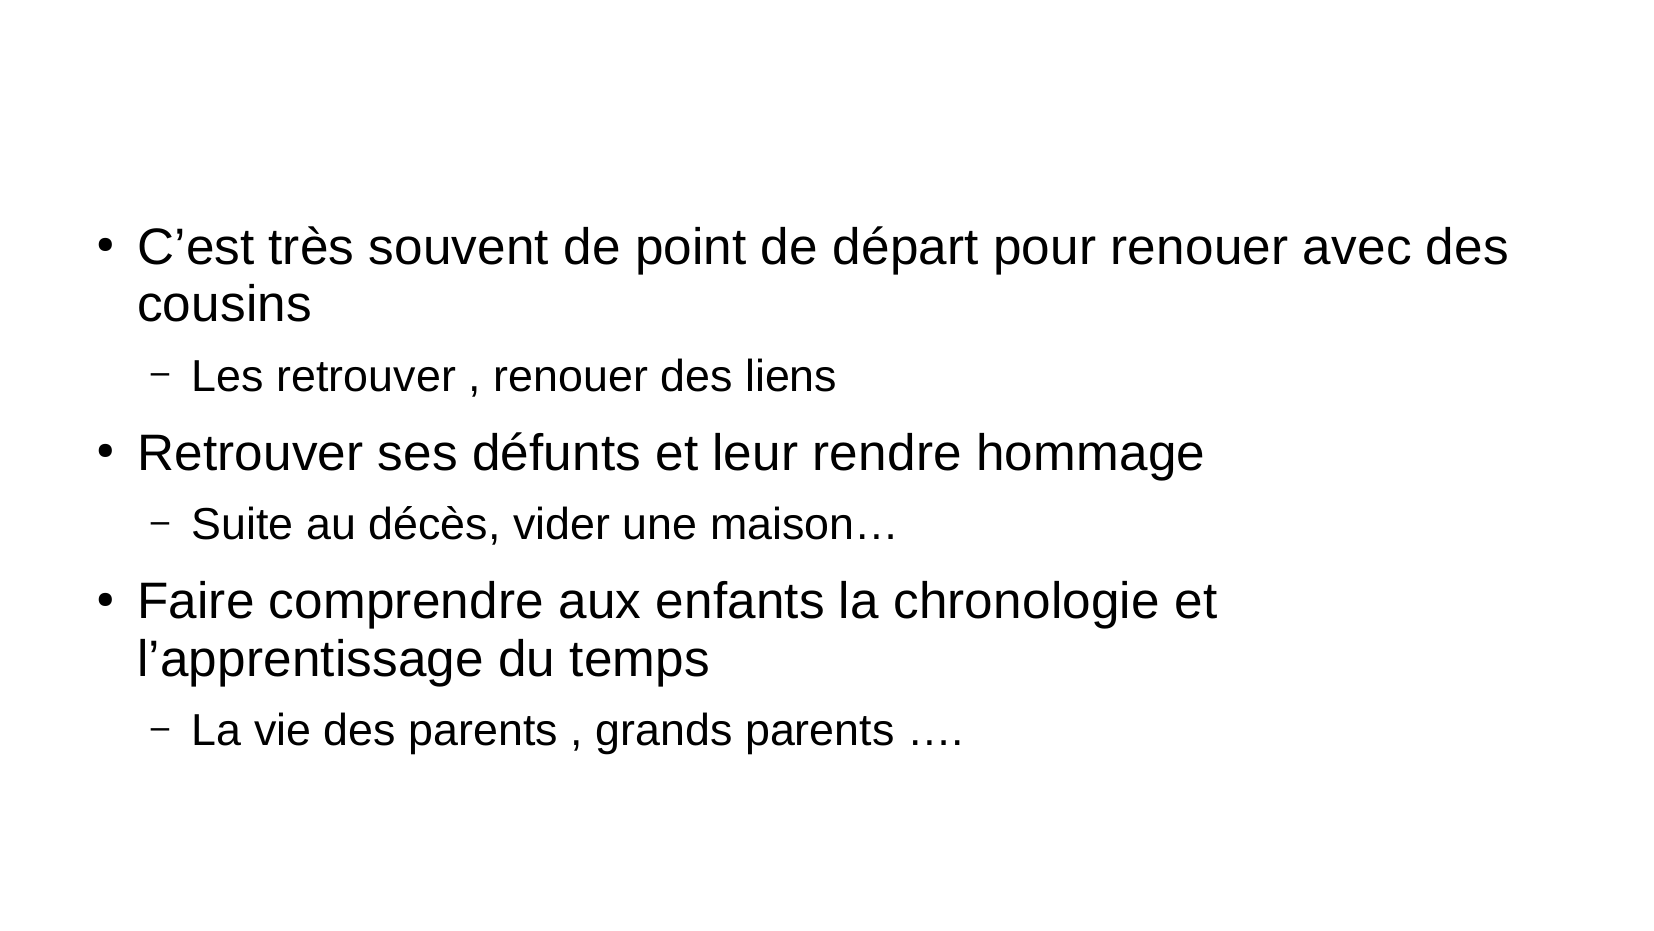

# C’est très souvent de point de départ pour renouer avec des cousins
Les retrouver , renouer des liens
Retrouver ses défunts et leur rendre hommage
Suite au décès, vider une maison…
Faire comprendre aux enfants la chronologie et l’apprentissage du temps
La vie des parents , grands parents ….